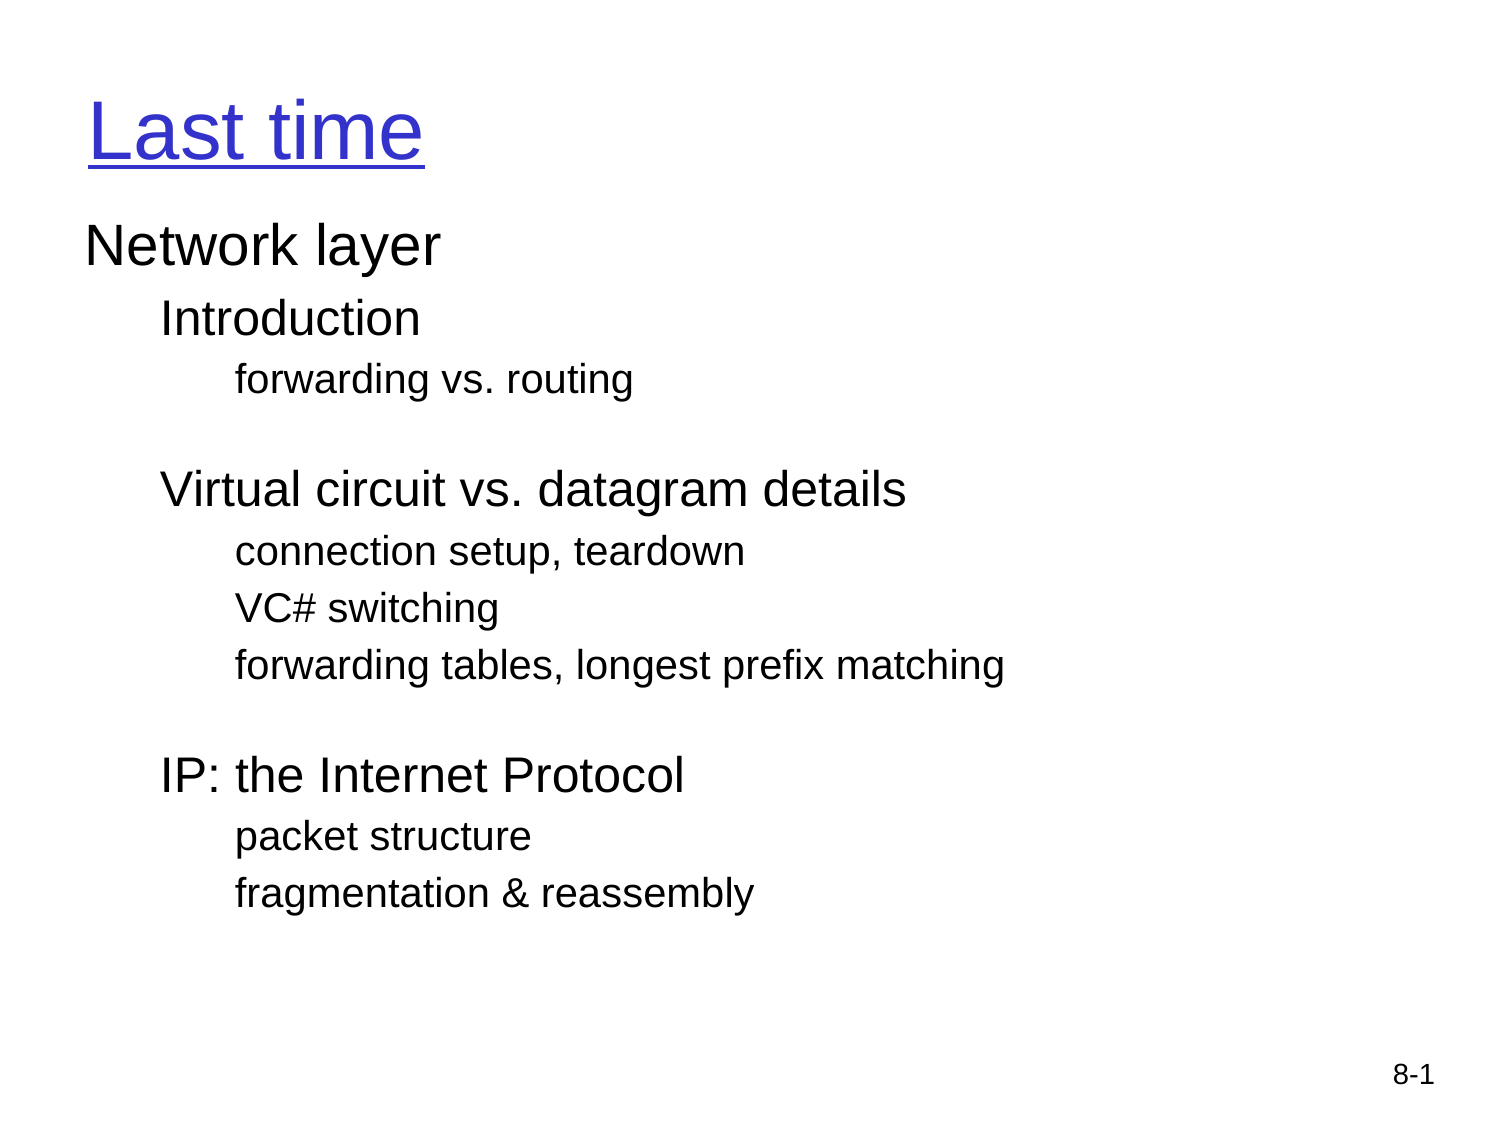

# Last time
Network layer
Introduction
forwarding vs. routing
Virtual circuit vs. datagram details
connection setup, teardown
VC# switching
forwarding tables, longest prefix matching
IP: the Internet Protocol
packet structure
fragmentation & reassembly
1